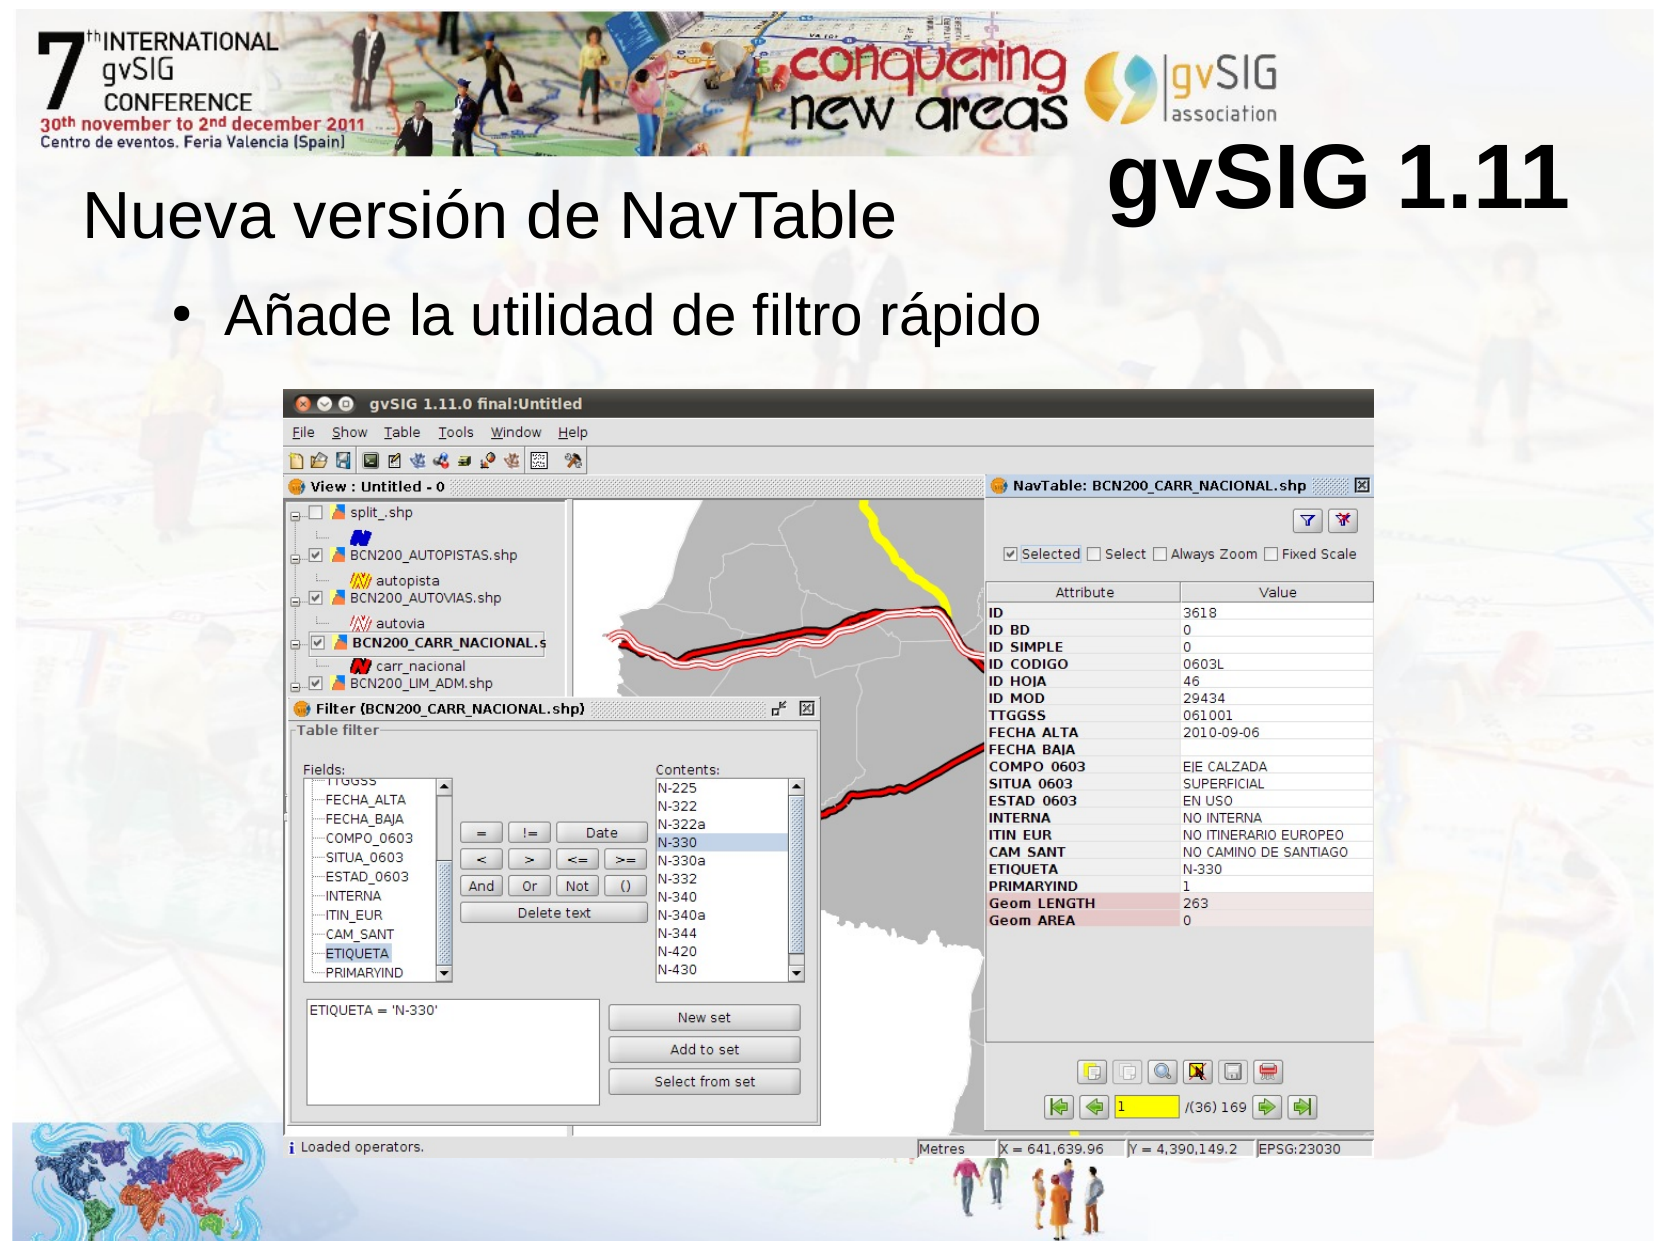

# gvSIG 1.11
Nueva versión de NavTable
Añade la utilidad de filtro rápido